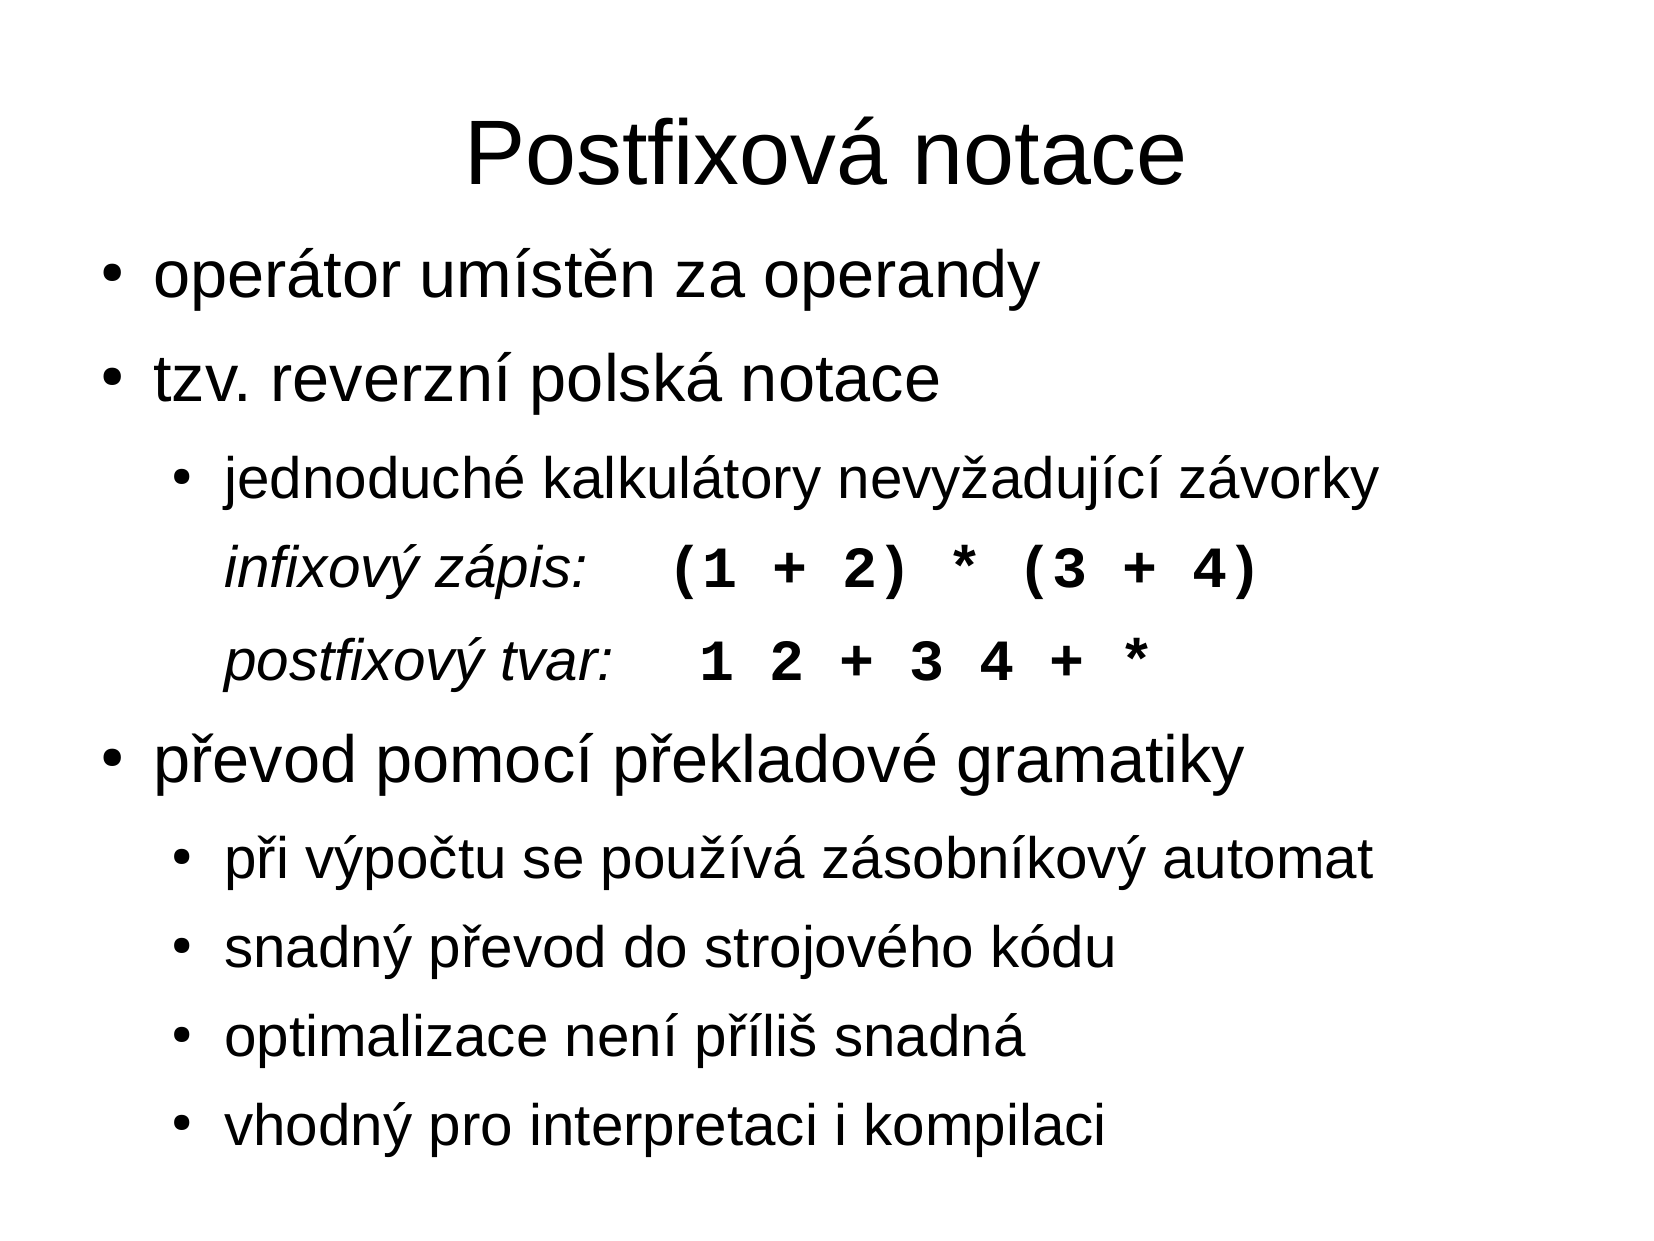

# Postfixová notace
operátor umístěn za operandy
tzv. reverzní polská notace
jednoduché kalkulátory nevyžadující závorky
infixový zápis:		(1 + 2) * (3 + 4)
postfixový tvar:	  1 2 + 3 4 + *
převod pomocí překladové gramatiky
při výpočtu se používá zásobníkový automat
snadný převod do strojového kódu
optimalizace není příliš snadná
vhodný pro interpretaci i kompilaci